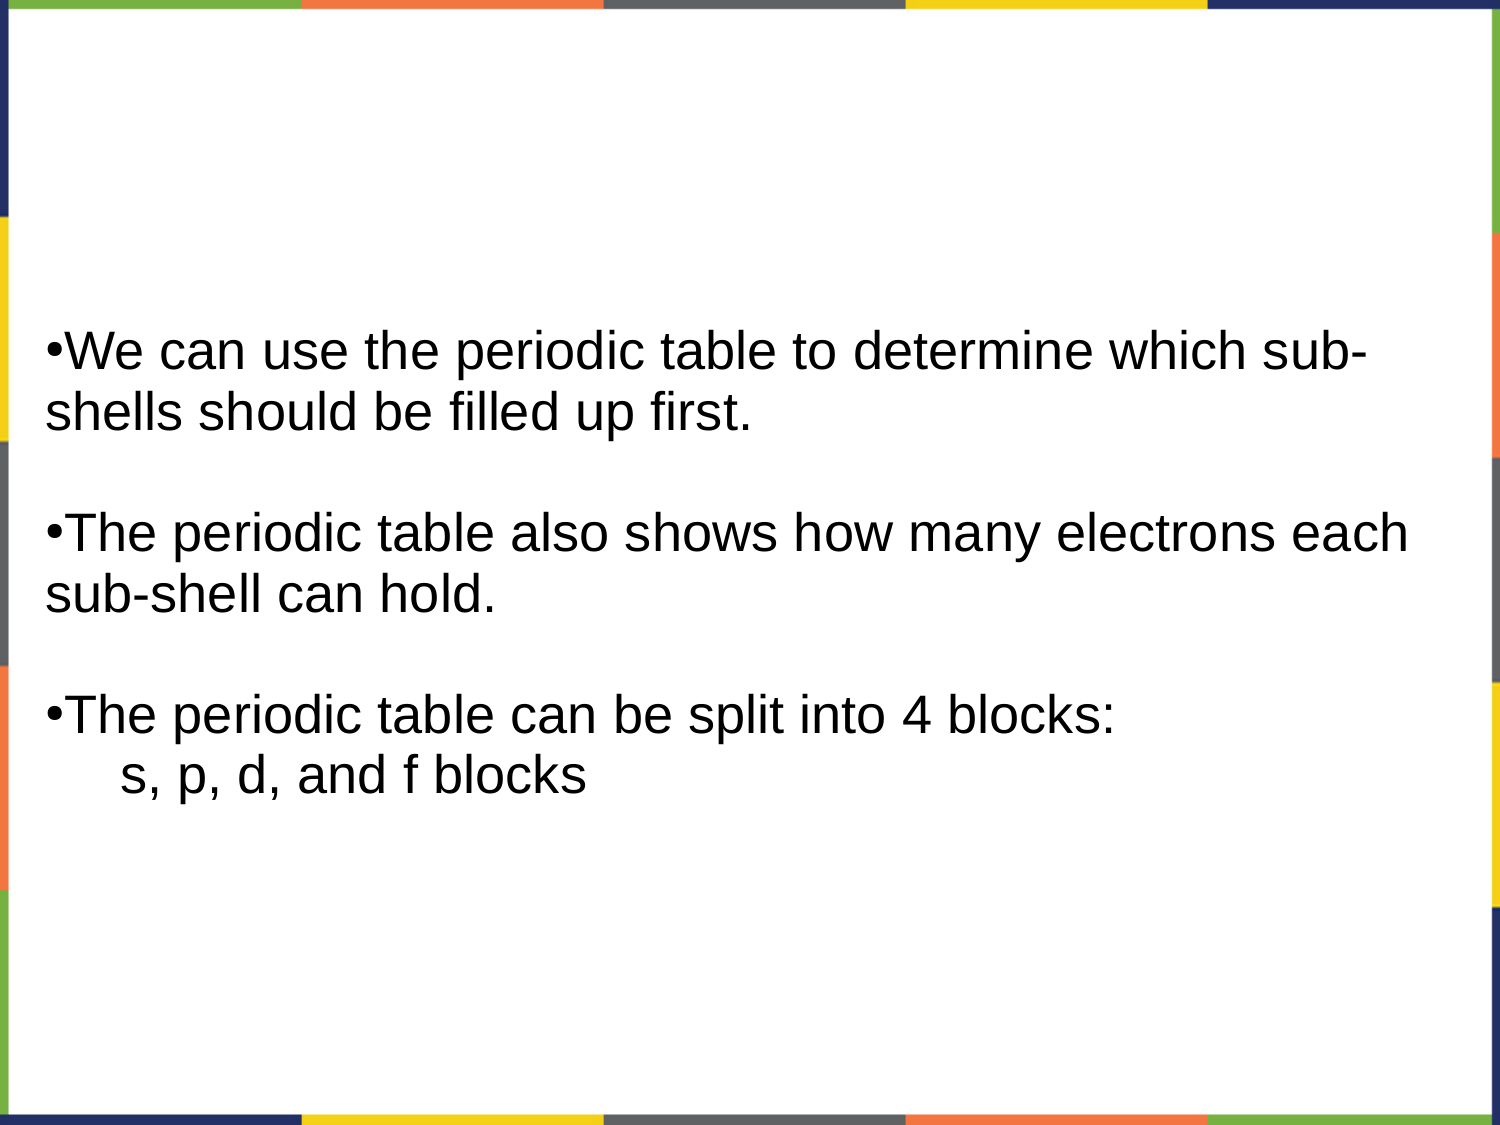

We can use the periodic table to determine which sub-shells should be filled up first.
The periodic table also shows how many electrons each sub-shell can hold.
The periodic table can be split into 4 blocks:
	s, p, d, and f blocks